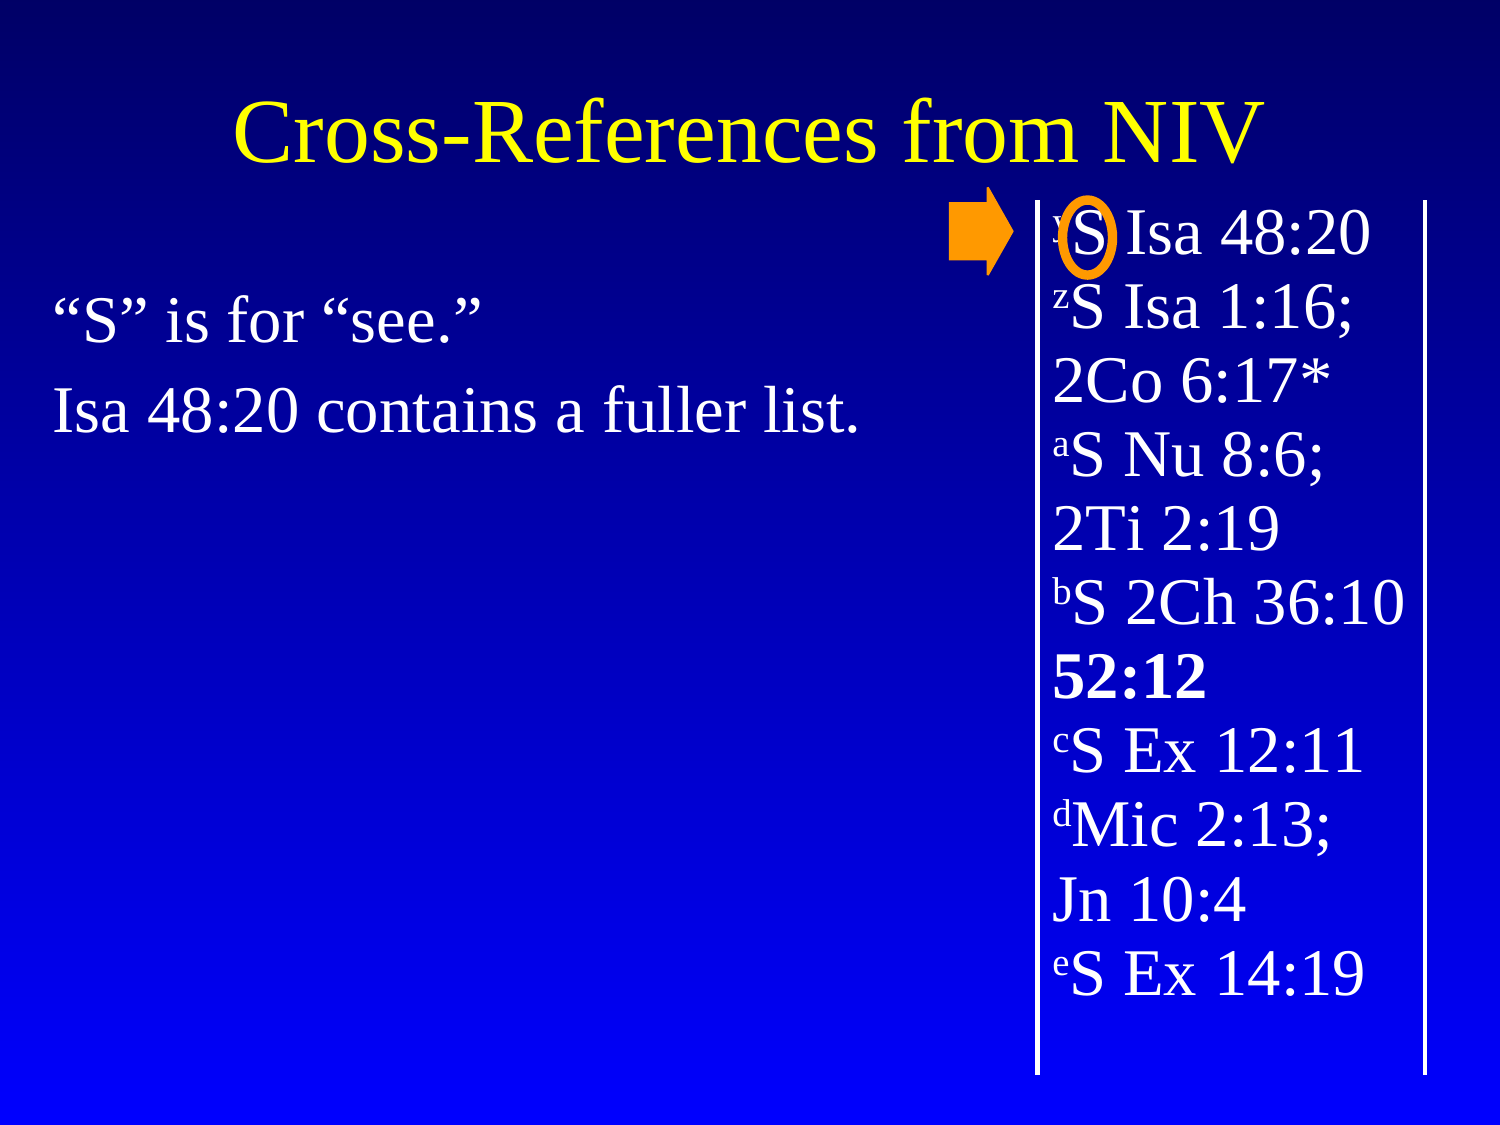

# Cross-References from NIV
yS Isa 48:20
zS Isa 1:16; 2Co 6:17*
aS Nu 8:6;
2Ti 2:19
bS 2Ch 36:10
52:12
cS Ex 12:11 dMic 2:13;
Jn 10:4
eS Ex 14:19
“S” is for “see.”
Isa 48:20 contains a fuller list.